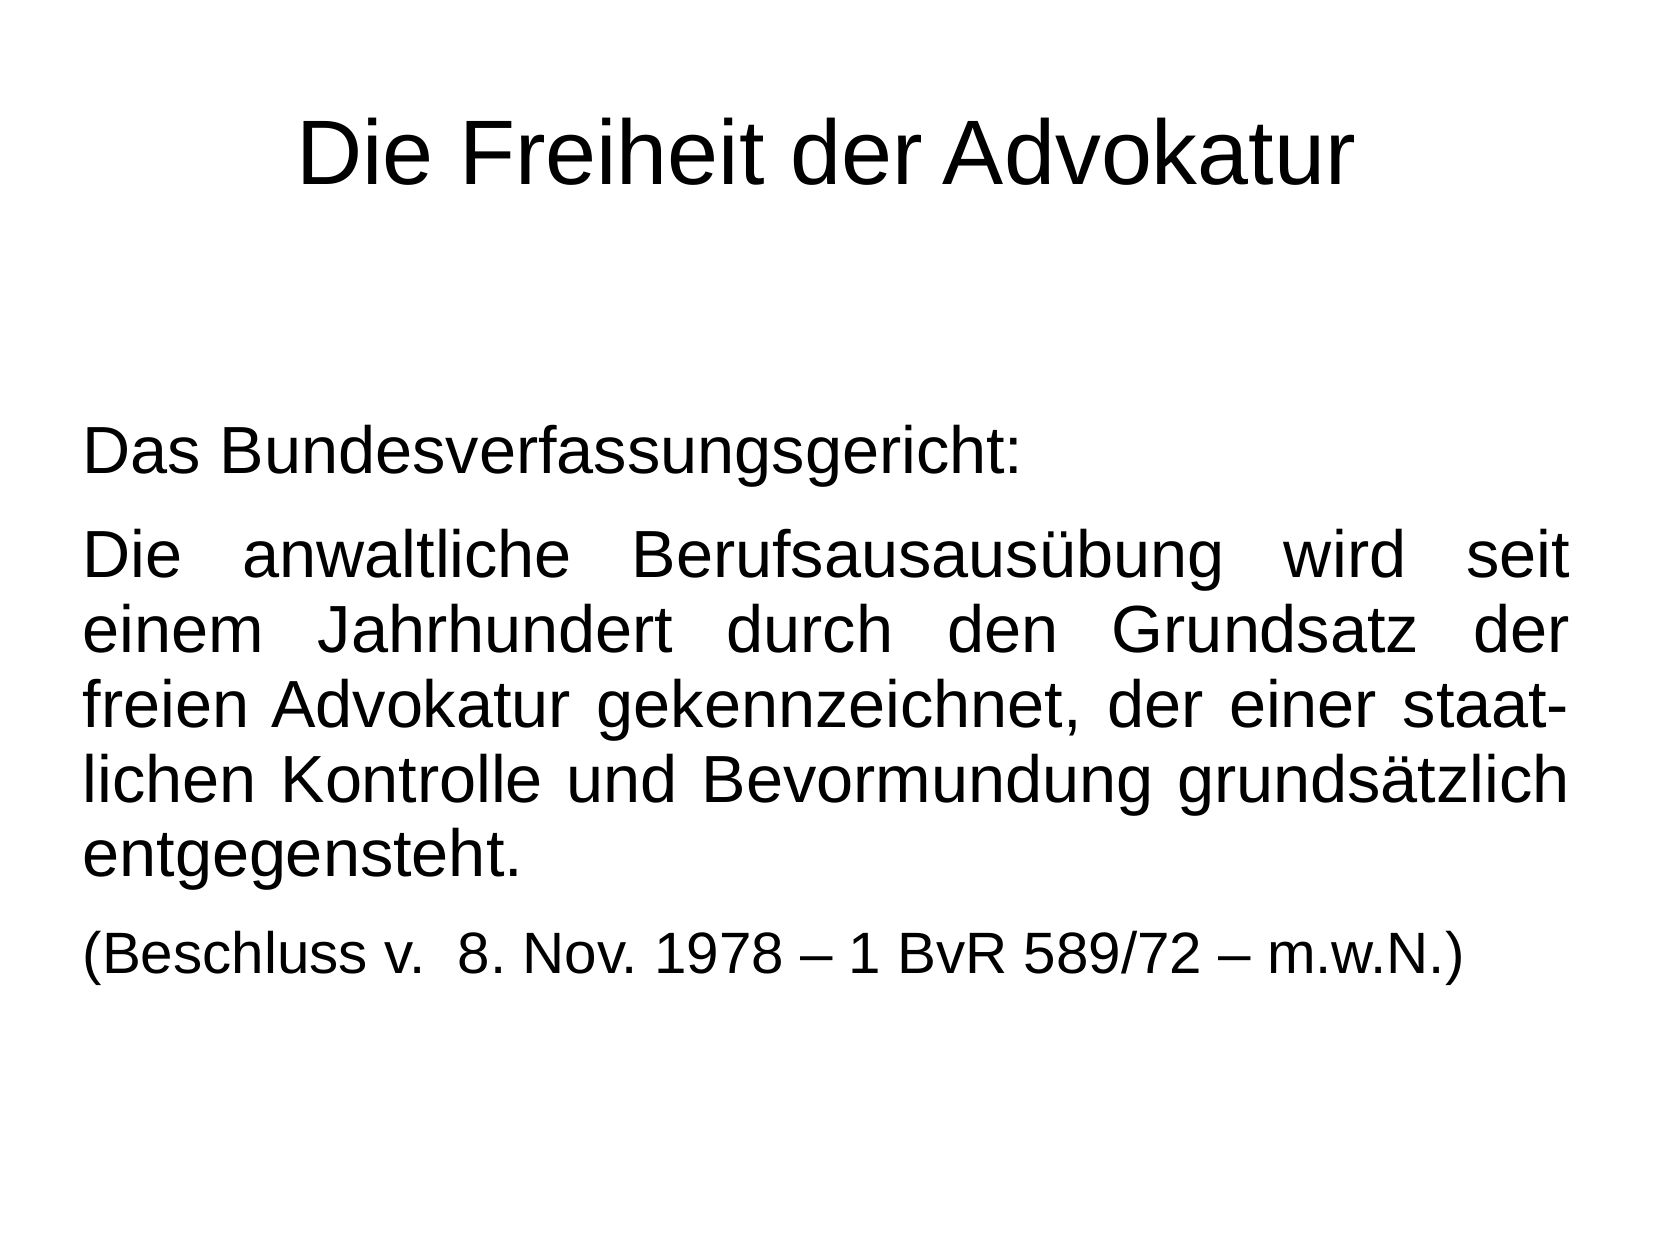

Die Freiheit der Advokatur
# Das Bundesverfassungsgericht:
Die anwaltliche Berufsausausübung wird seit einem Jahrhundert durch den Grundsatz der freien Advokatur gekennzeichnet, der einer staat-lichen Kontrolle und Bevormundung grundsätzlich entgegensteht.
(Beschluss v. 8. Nov. 1978 – 1 BvR 589/72 – m.w.N.)